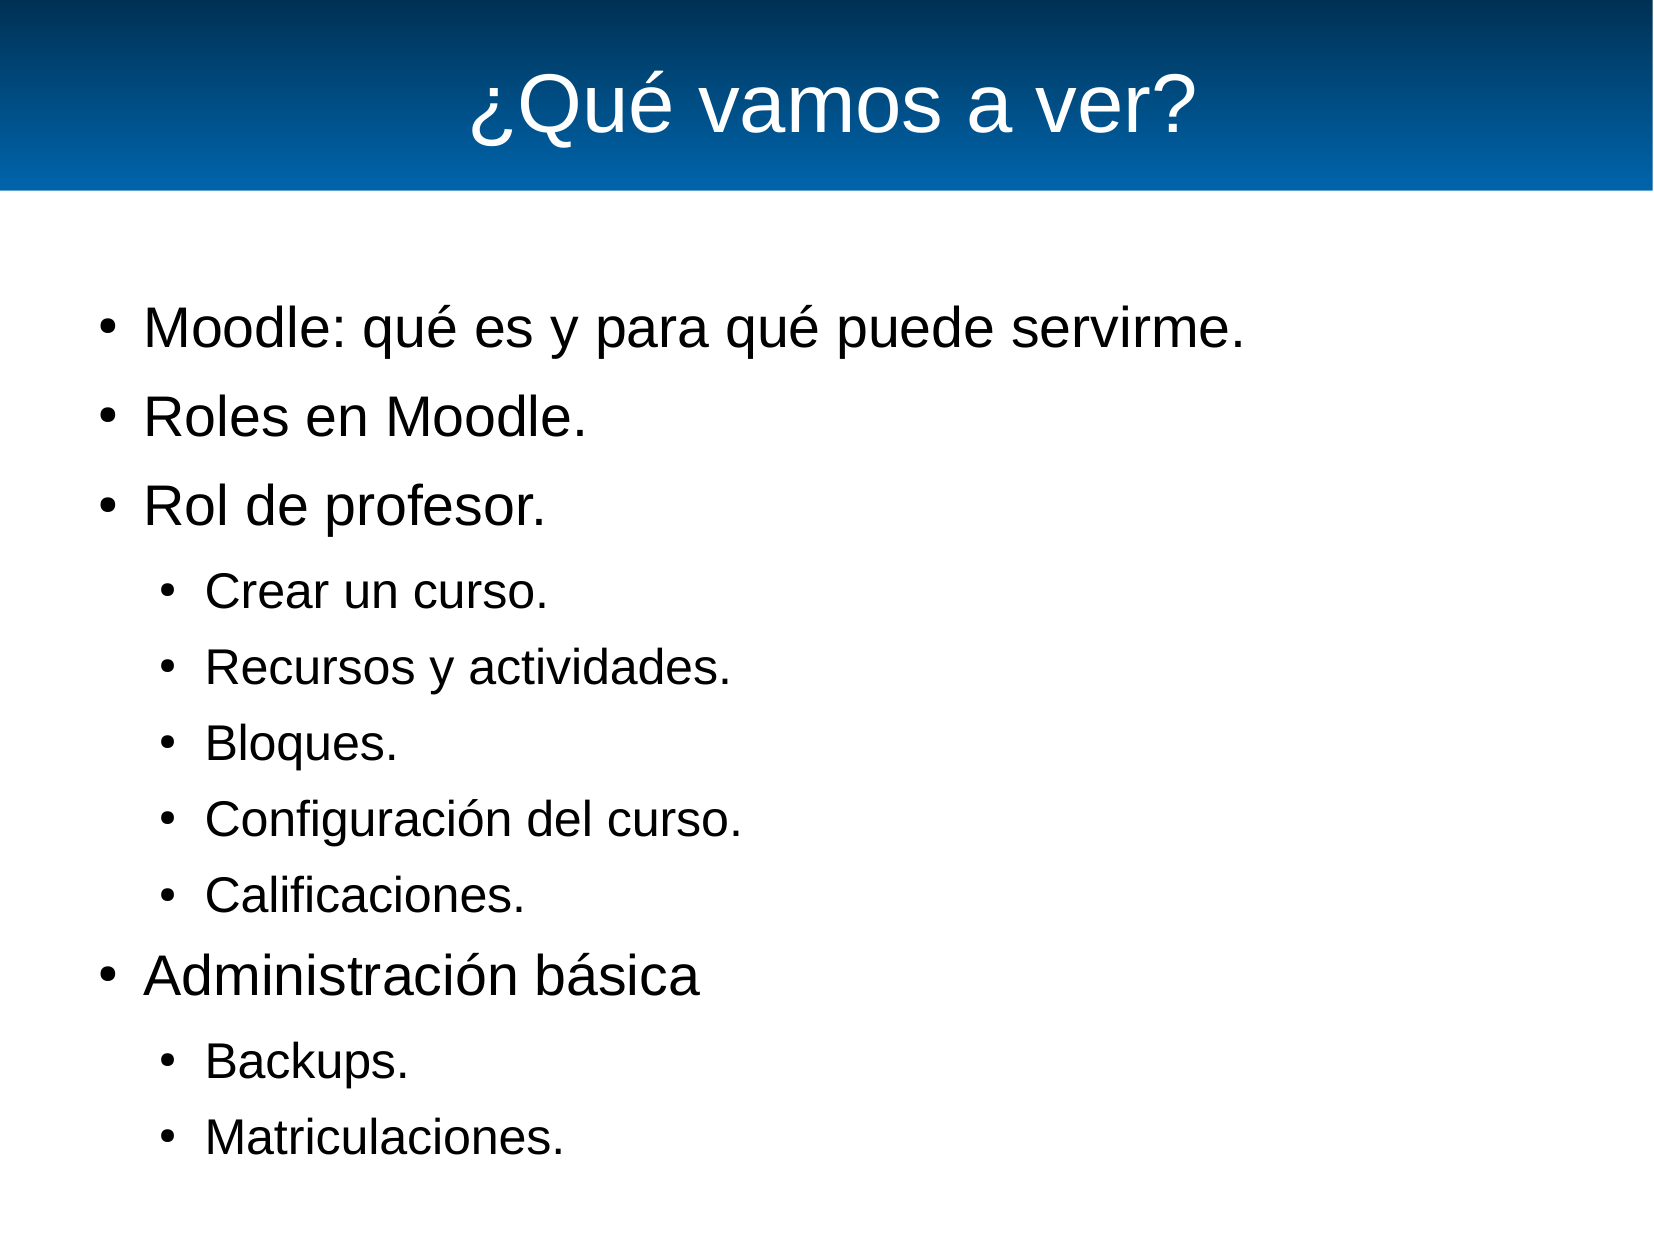

# ¿Qué vamos a ver?
Moodle: qué es y para qué puede servirme.
Roles en Moodle.
Rol de profesor.
Crear un curso.
Recursos y actividades.
Bloques.
Configuración del curso.
Calificaciones.
Administración básica
Backups.
Matriculaciones.